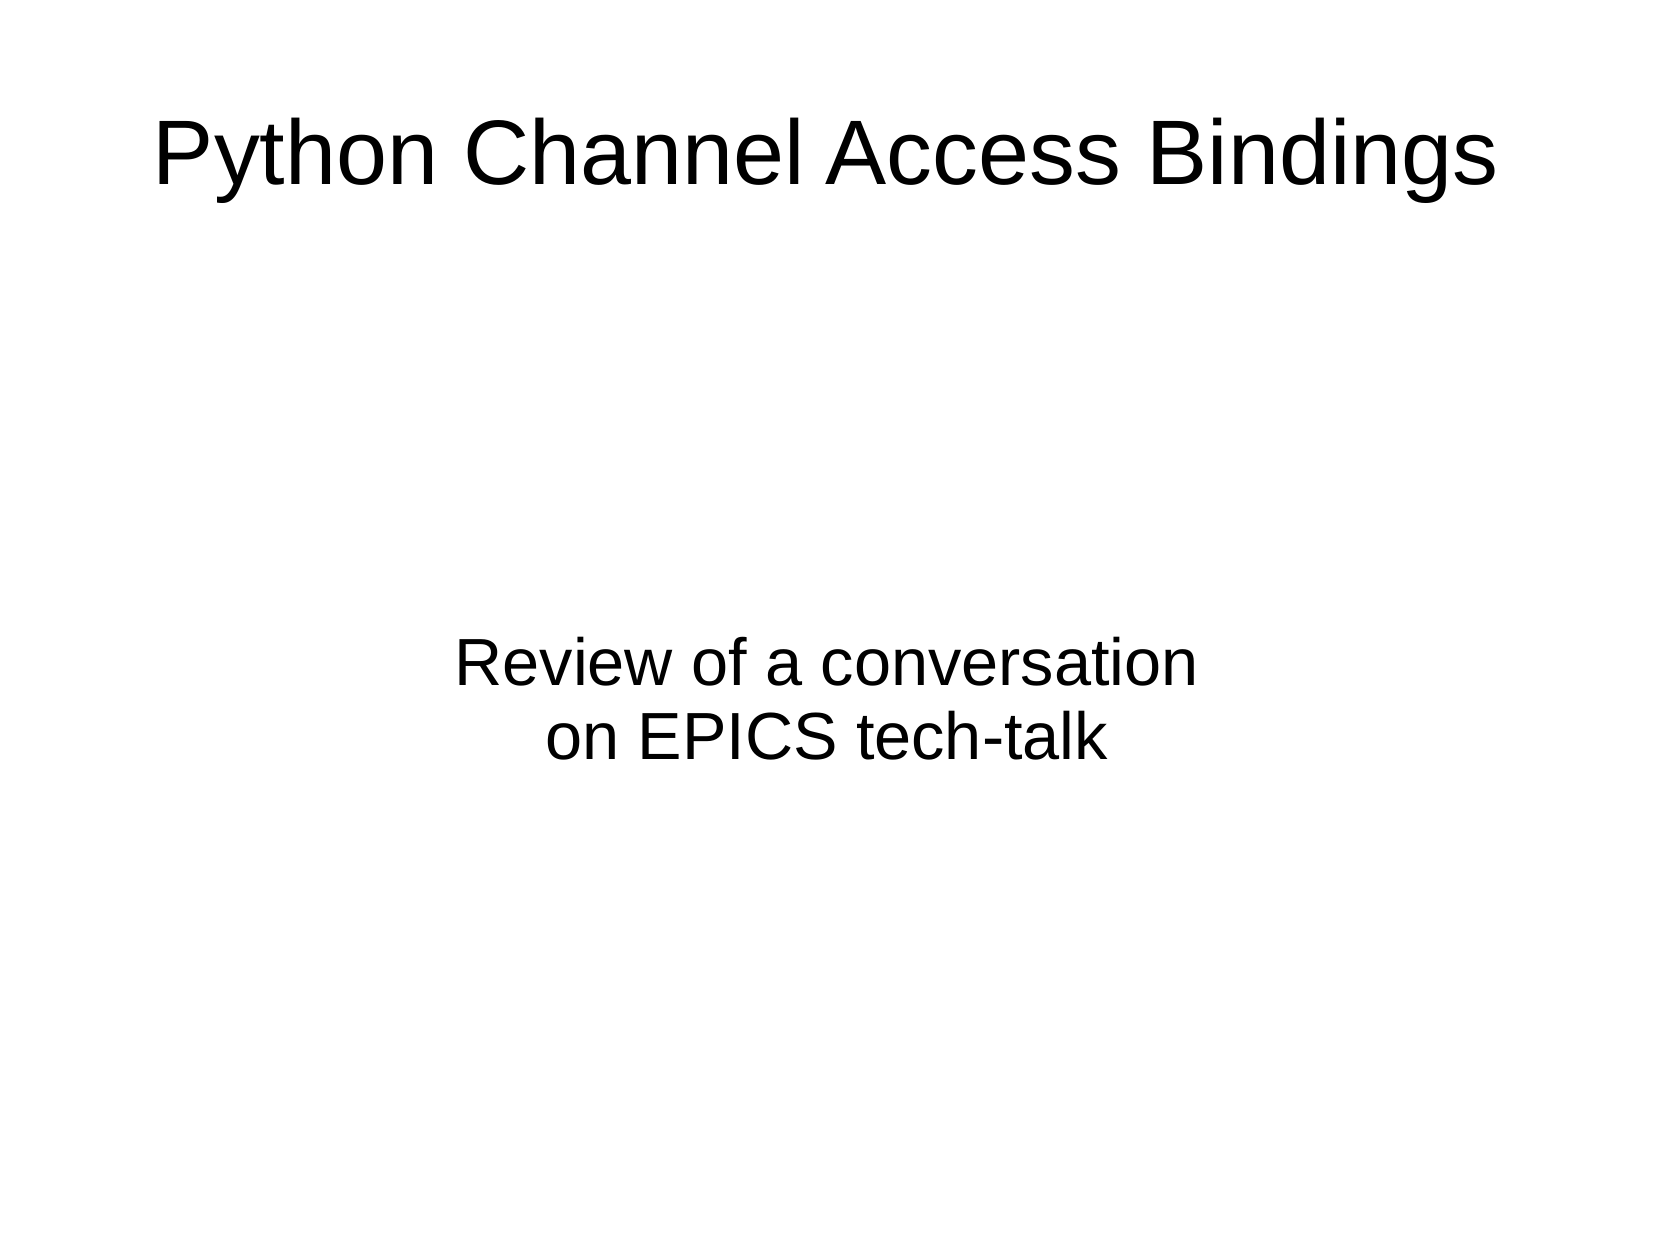

# Python Channel Access Bindings
Review of a conversation
on EPICS tech-talk